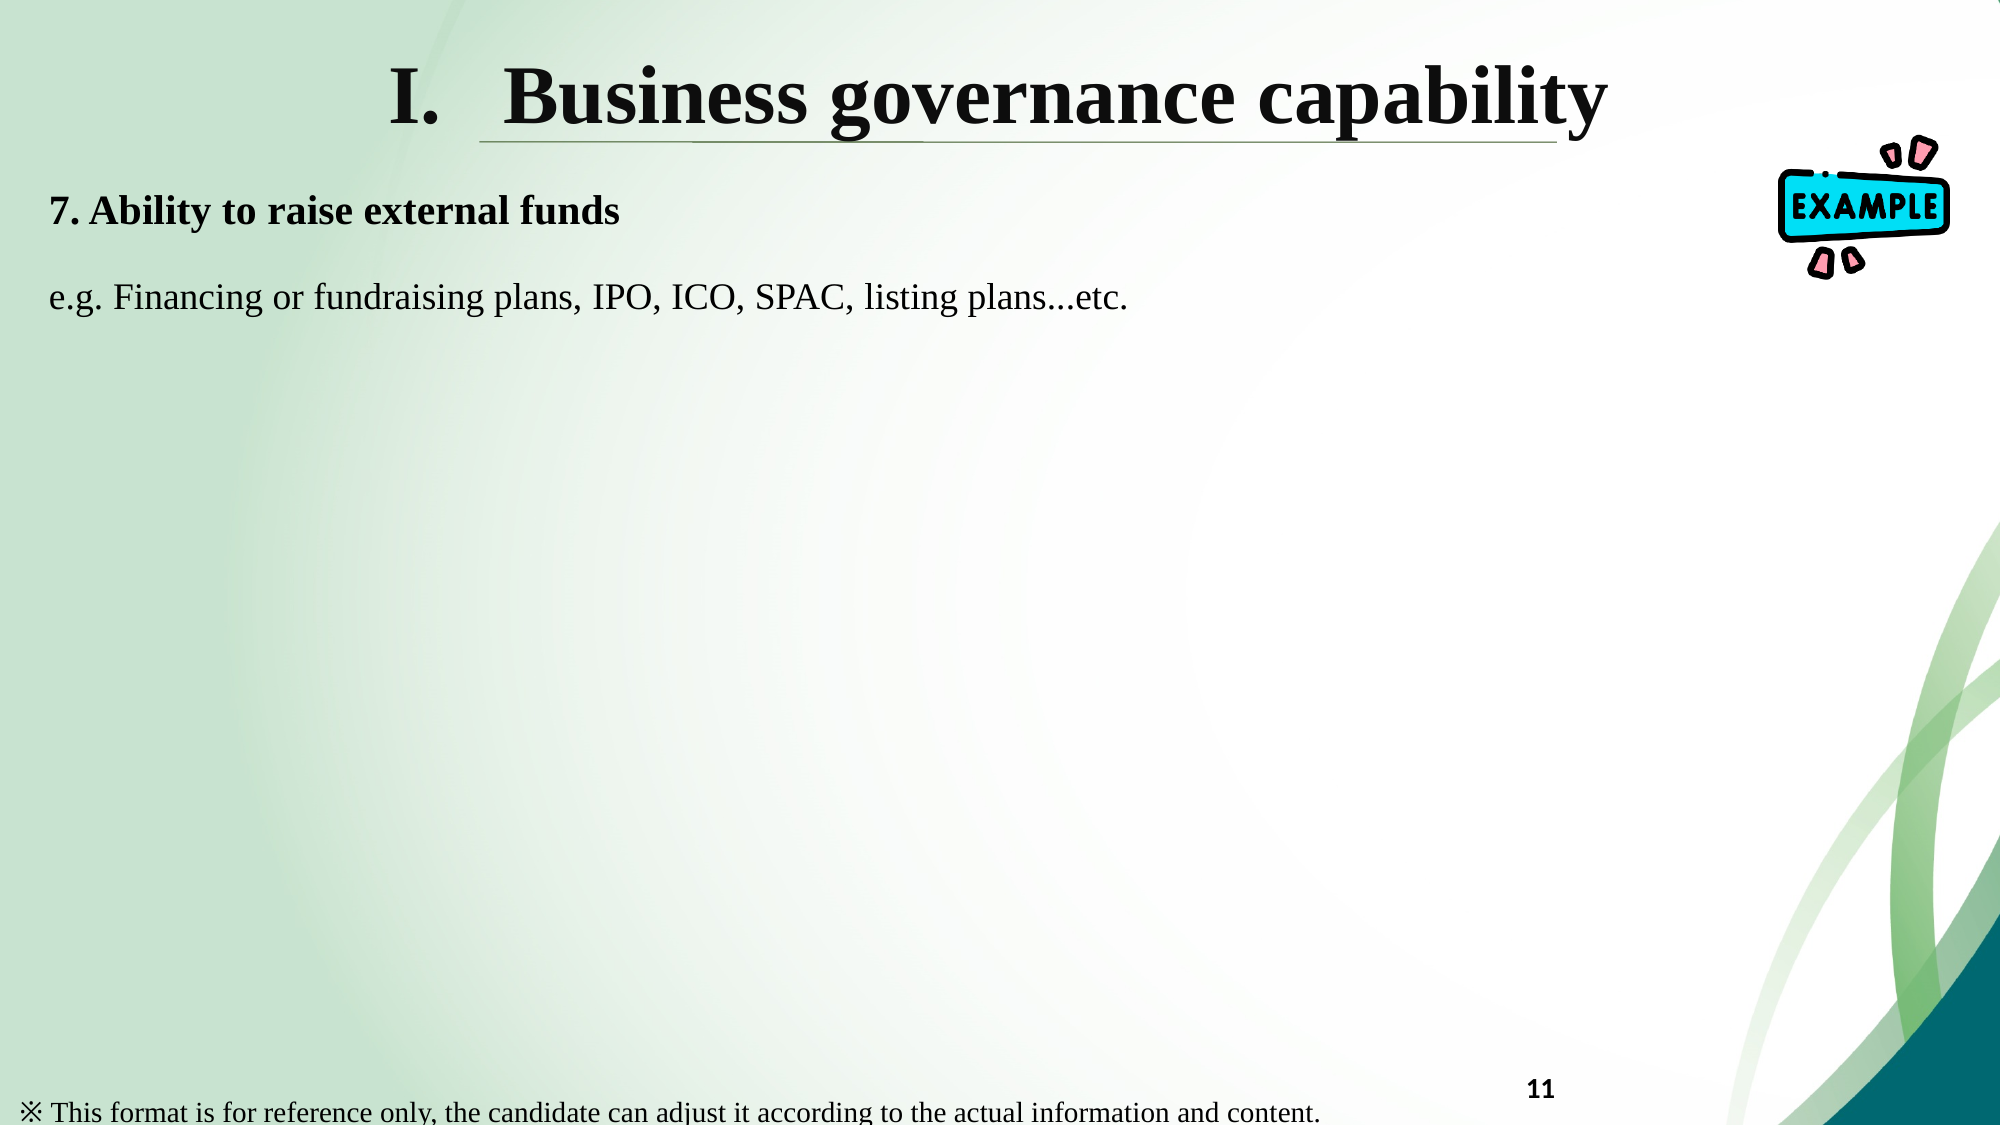

# I. Business governance capability
7. Ability to raise external funds
e.g. Financing or fundraising plans, IPO, ICO, SPAC, listing plans...etc.
11
※ This format is for reference only, the candidate can adjust it according to the actual information and content.